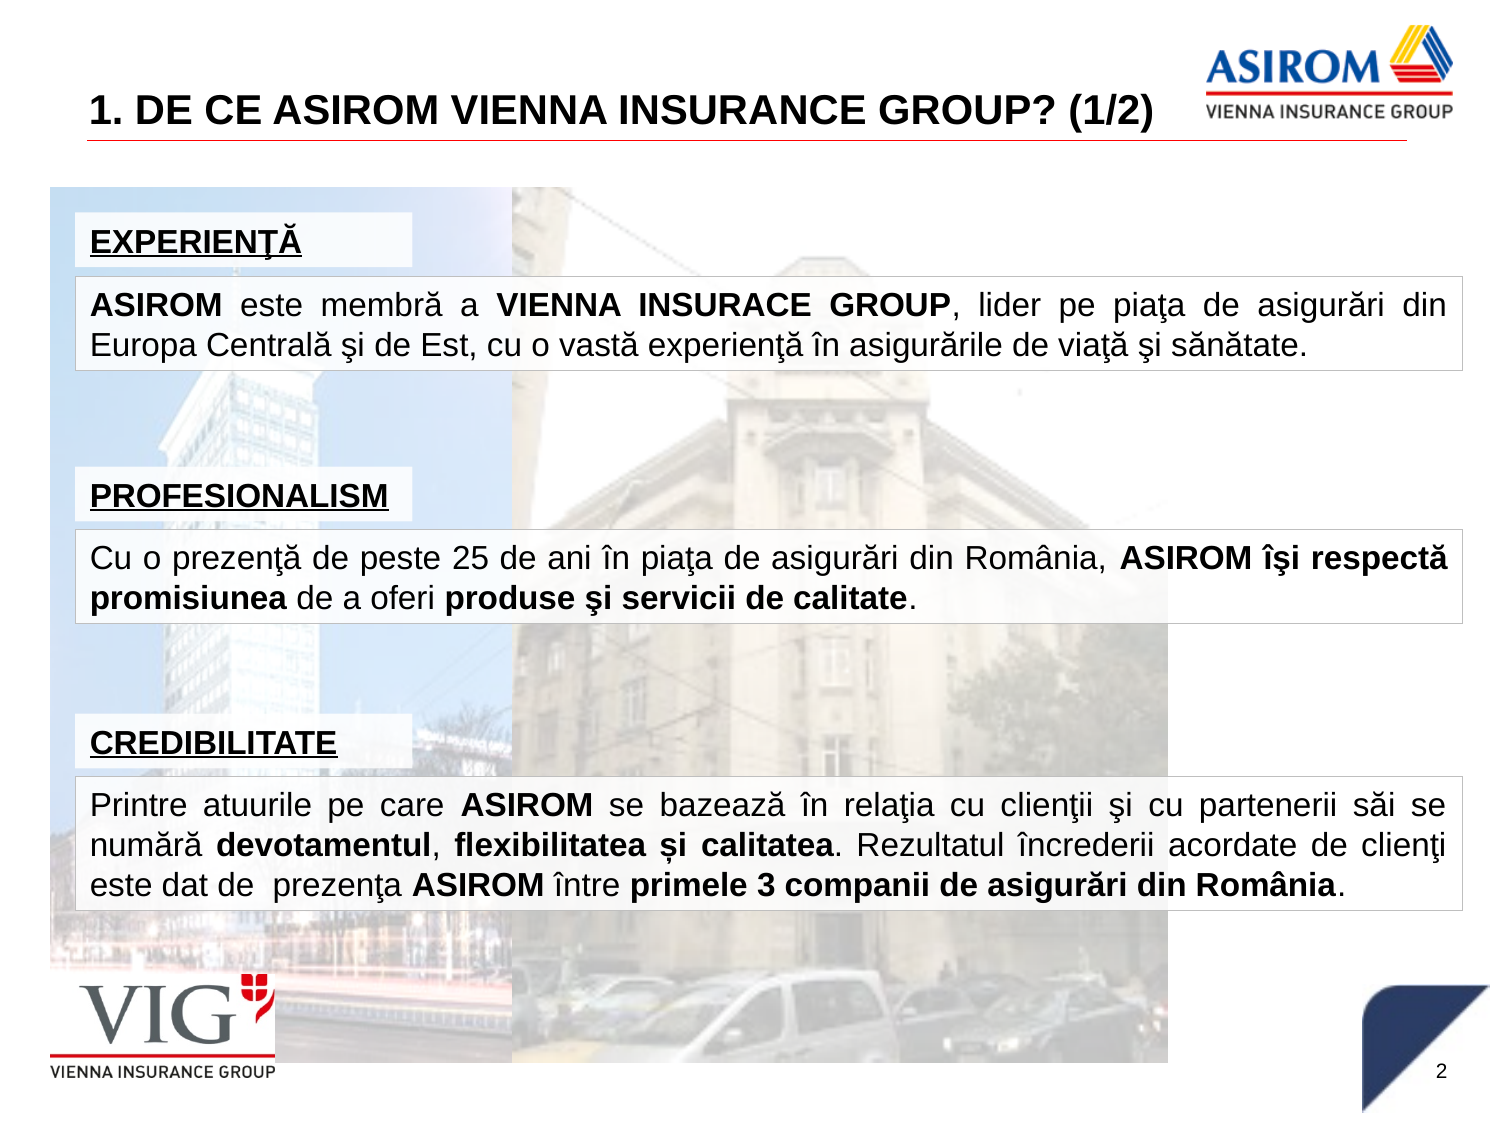

1. DE CE ASIROM VIENNA INSURANCE GROUP? (1/2)
#
EXPERIENŢĂ
ASIROM este membră a VIENNA INSURACE GROUP, lider pe piaţa de asigurări din Europa Centrală şi de Est, cu o vastă experienţă în asigurările de viaţă şi sănătate.
PROFESIONALISM
Cu o prezenţă de peste 25 de ani în piaţa de asigurări din România, ASIROM îşi respectă promisiunea de a oferi produse şi servicii de calitate.
CREDIBILITATE
Printre atuurile pe care ASIROM se bazează în relaţia cu clienţii şi cu partenerii săi se numără devotamentul, flexibilitatea și calitatea. Rezultatul încrederii acordate de clienţi este dat de prezenţa ASIROM între primele 3 companii de asigurări din România.